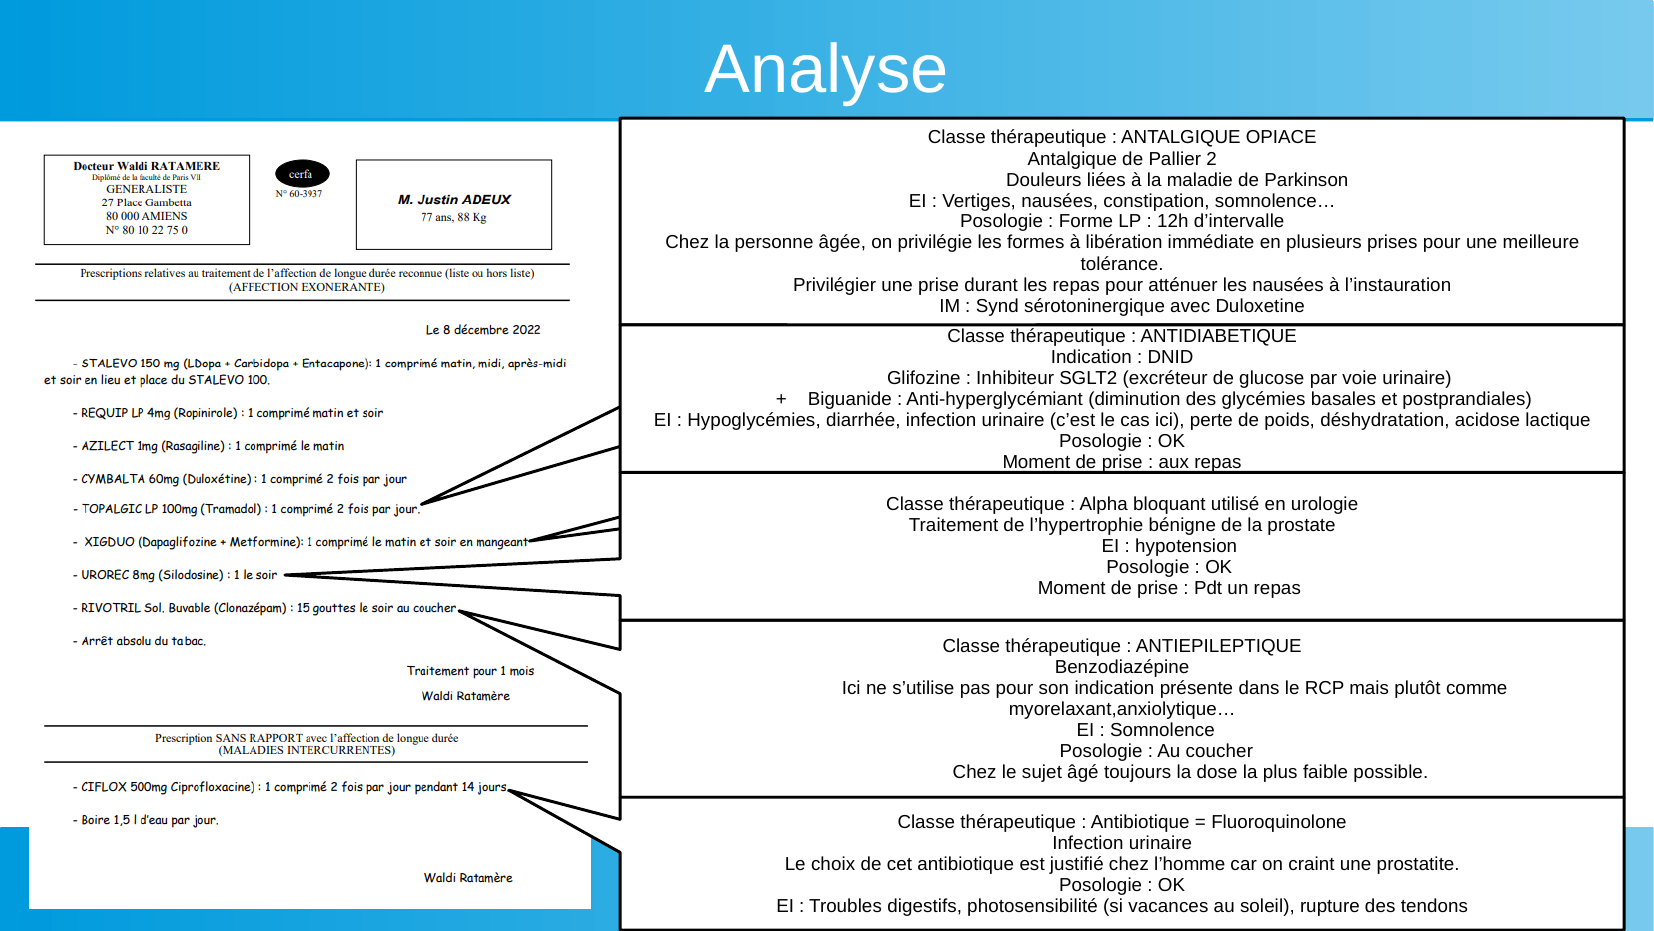

# Analyse
Classe thérapeutique : ANTALGIQUE OPIACE
Antalgique de Pallier 2
 Douleurs liées à la maladie de Parkinson
EI : Vertiges, nausées, constipation, somnolence…
Posologie : Forme LP : 12h d’intervalle
Chez la personne âgée, on privilégie les formes à libération immédiate en plusieurs prises pour une meilleure tolérance.
Privilégier une prise durant les repas pour atténuer les nausées à l’instauration
IM : Synd sérotoninergique avec Duloxetine
Classe thérapeutique : ANTIDIABETIQUE
Indication : DNID
 Glifozine : Inhibiteur SGLT2 (excréteur de glucose par voie urinaire)
 + Biguanide : Anti-hyperglycémiant (diminution des glycémies basales et postprandiales)
EI : Hypoglycémies, diarrhée, infection urinaire (c’est le cas ici), perte de poids, déshydratation, acidose lactique
Posologie : OK
Moment de prise : aux repas
Classe thérapeutique : Alpha bloquant utilisé en urologie
Traitement de l’hypertrophie bénigne de la prostate
 EI : hypotension
 Posologie : OK
 Moment de prise : Pdt un repas
Classe thérapeutique : ANTIEPILEPTIQUE
Benzodiazépine
 Ici ne s’utilise pas pour son indication présente dans le RCP mais plutôt comme myorelaxant,anxiolytique…
 EI : Somnolence
 Posologie : Au coucher
 Chez le sujet âgé toujours la dose la plus faible possible.
Classe thérapeutique : Antibiotique = Fluoroquinolone
Infection urinaire
Le choix de cet antibiotique est justifié chez l’homme car on craint une prostatite.
Posologie : OK
EI : Troubles digestifs, photosensibilité (si vacances au soleil), rupture des tendons
12